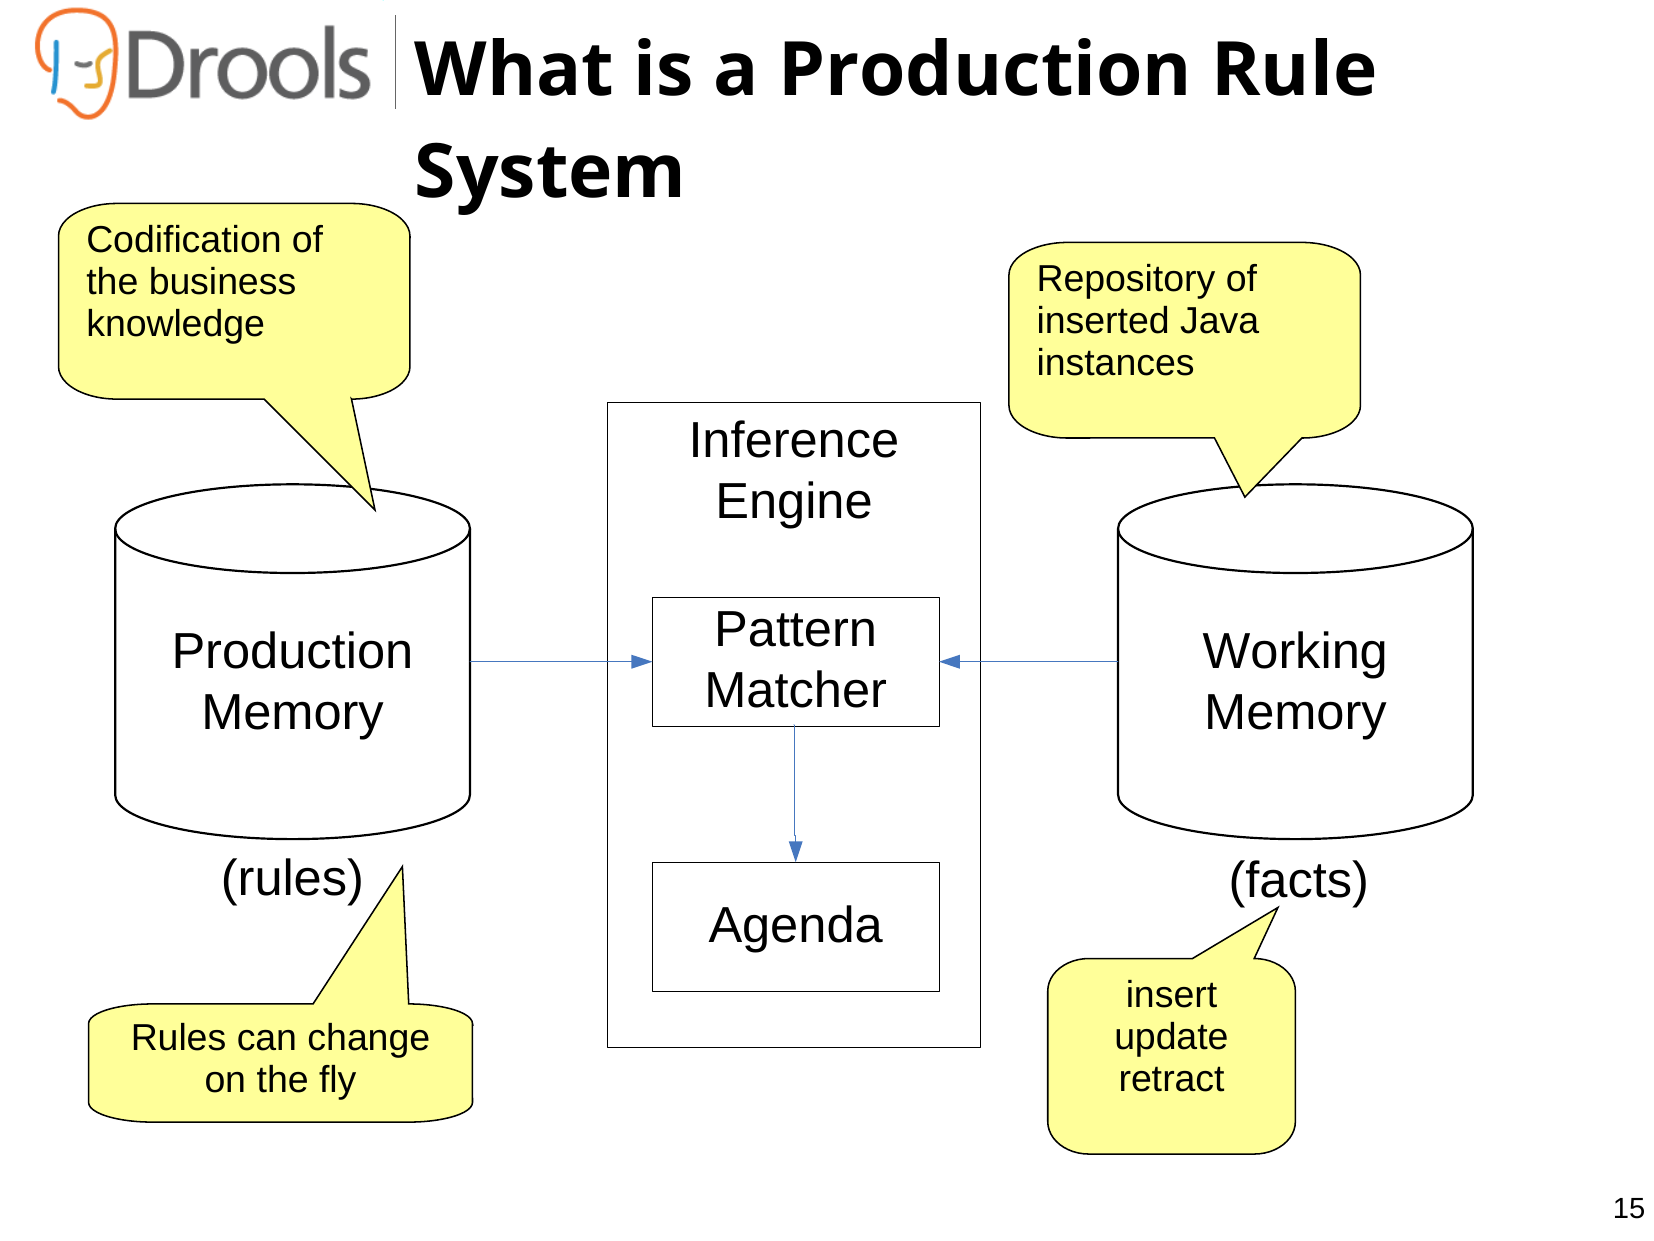

# What is a Production Rule System
Codification of the business knowledge
Repository of inserted Java instances
insert
update
retract
Rules can change
on the fly